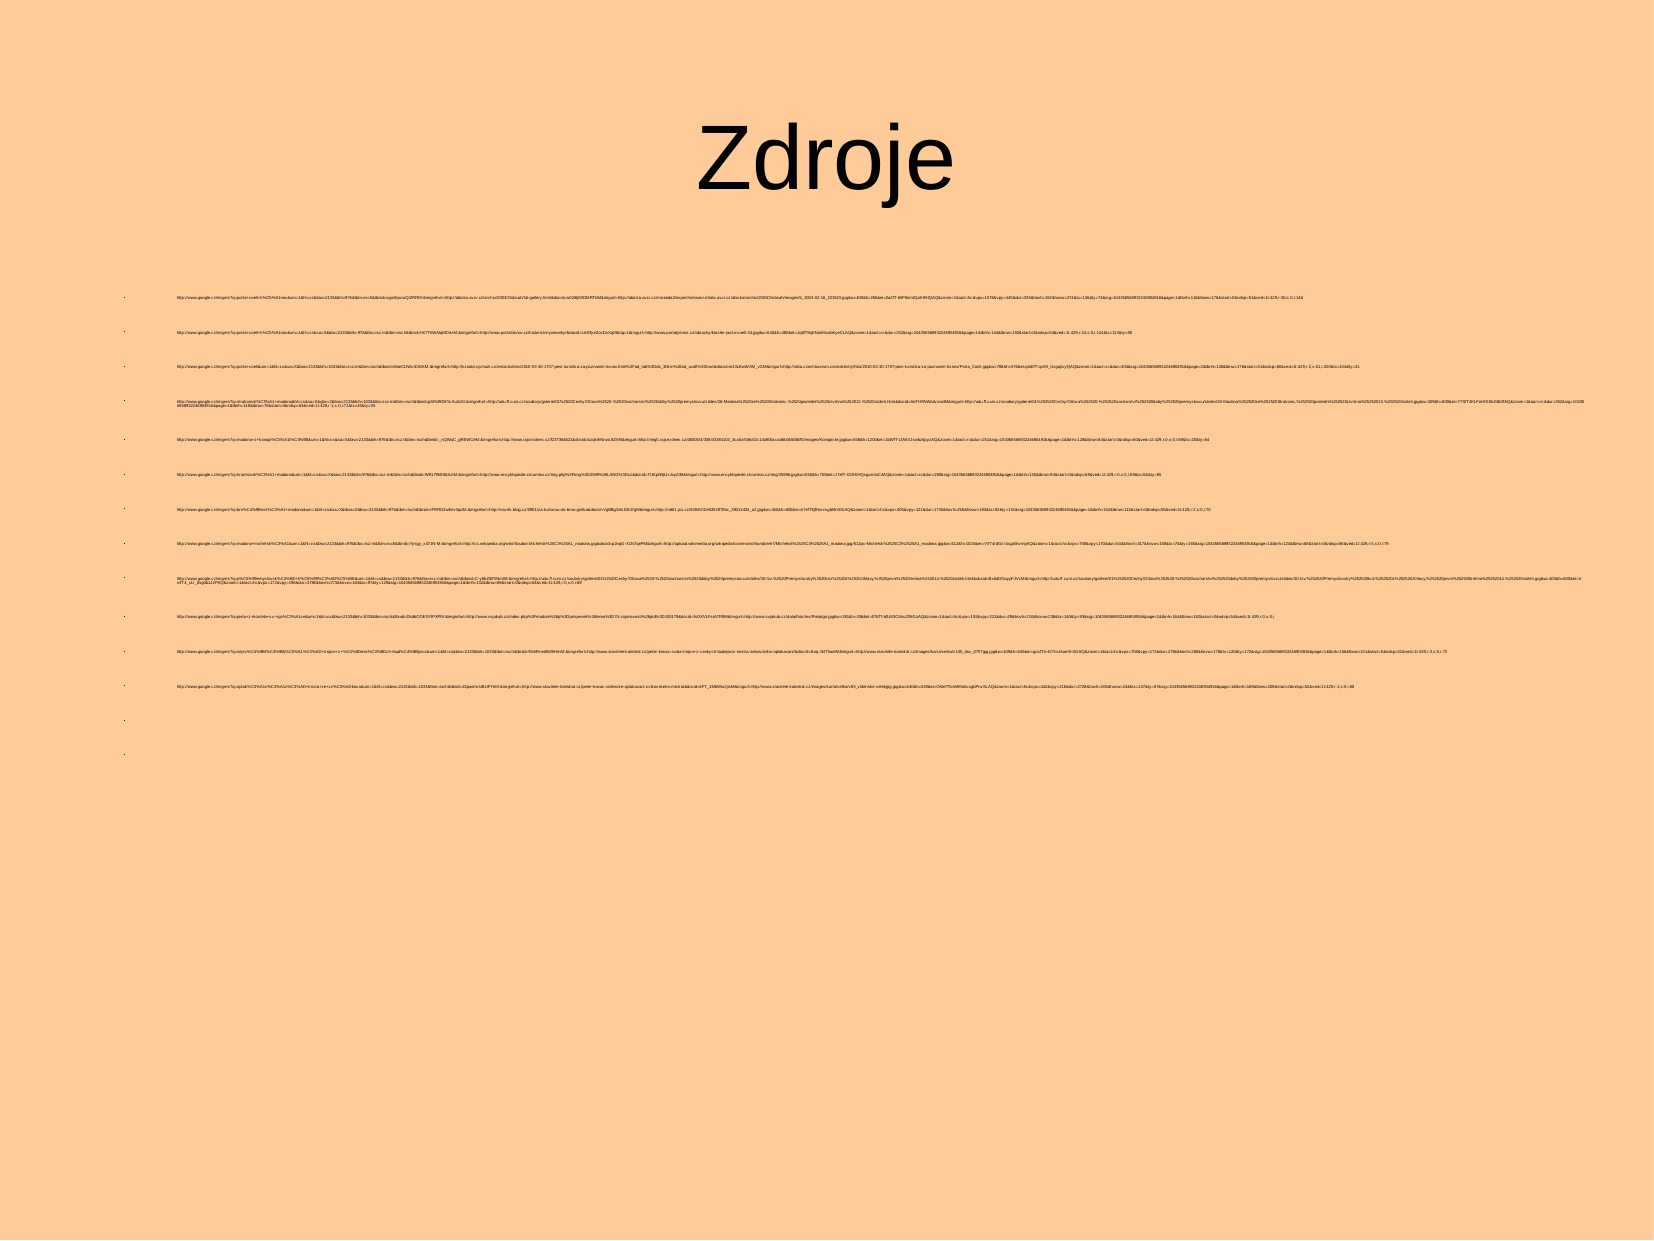

# Zdroje
http://www.google.cz/imgres?q=porta+coeli+ti%C5%A1nov&um=1&hl=cs&biw=2133&bih=976&tbm=isch&tbnid=sgw3rpcwQtZRRM:&imgrefurl=http://abicko.avcr.cz/archiv/2003/2/obsah/16-gallery.html&docid=w02i8j8XDMRTbM&imgurl=http://abicko.avcr.cz/miranda2/export/sitesavcr/data.avcr.cz/abicko/archiv/2003/2/obsah/images/b_2003-02-16_221823.jpg&w=400&h=266&ei=0a2fT-65F8nmtQaK9IHQAQ&zoom=1&iact=hc&vpx=1076&vpy=445&dur=335&hovh=182&hovw=274&tx=136&ty=74&sig=104356568932246904916&page=1&tbnh=116&tbnw=176&start=0&ndsp=51&ved=1t:429,r:36,s:0,i:146
http://www.google.cz/imgres?q=porta+coeli+ti%C5%A1nov&um=1&hl=cs&sa=X&biw=2133&bih=976&tbs=isz:m&tbm=isch&tbnid=hK7ThWAlqMOezM:&imgrefurl=http://www.portaltisnov.cz/historicke-pamatky/&docid=UzEfyeZovDsXqM&itg=1&imgurl=http://www.portalymest.cz/obrazky/klaster-porta-coeli-34.jpg&w=640&h=480&ei=Jq6fT9qKNorMswbKyeCLAQ&zoom=1&iact=rc&dur=252&sig=104356568932246904916&page=1&tbnh=144&tbnw=192&start=0&ndsp=54&ved=1t:429,r:24,s:0,i:124&tx=113&ty=90
http://www.google.cz/imgres?q=porta+coeli&um=1&hl=cs&sa=X&biw=2133&bih=1033&tbs=isz:m&tbm=isch&tbnid=6IaeCUWctDiGKM:&imgrefurl=http://kznold.vychozi.cz/en/activities/2010-03-30-1707-pesi-turistika-za-poznanim-tisnov.html%3Fad_tab%3Ddo_30km%26ad_avall%3Dtrue&docid=ie13LEwWXM_vGM&imgurl=http://data.czechtourism.com/aktivity/foto/2010-03-30-1707-pesi-turistika-za-poznanim-tisnov/Porta_Coeli.jpg&w=768&h=576&ei=pbKfT-qxMI_UsgajtvyQAQ&zoom=1&iact=rc&dur=404&sig=104356568932246904916&page=2&tbnh=148&tbnw=176&start=51&ndsp=60&ved=1t:429,r:2,s:51,i:200&tx=104&ty=31
http://www.google.cz/imgres?q=strakonick%C3%A1+madona&hl=cs&sa=X&gbv=2&biw=2133&bih=1033&tbs=isz:m&tbm=isch&tbnid=pSRdRD8YcAu2cM:&imgrefurl=http://udu.ff.cuni.cz/soubory/galerie/01%2520Cechy/Ottova%2520-%2520socharstvi%2520doby%2520premyslovcu/slides/26-Madona%2520ze%2520Strakonic,%2520posledni%2520ctvrtina%252013.%2520stoleti.html&docid=AeTH9NWa4vzwdM&imgurl=http://udu.ff.cuni.cz/soubory/galerie/01%252520Cechy/Ottova%252520-%252520socharstvi%252520doby%252520premyslovcu/slides/26-Madona%252520ze%252520Strakonic,%252520posledni%252520ctvrtina%25252013.%252520stoleti.jpg&w=309&h=600&ei=Y7SfT4KLFoHOtAbGlbSfAQ&zoom=1&iact=rc&dur=382&sig=104356568932246904916&page=1&tbnh=148&tbnw=76&start=0&ndsp=63&ved=1t:429,r:1,s:0,i:71&tx=45&ty=35
http://www.google.cz/imgres?q=madona+z+konopi%C5%A1t%C4%9B&um=1&hl=cs&sa=X&biw=2133&bih=976&tbs=isz:l&tbm=isch&tbnid=_nQWqC_gREWCeM:&imgrefurl=http://www.rajce.idnes.cz/f237364621&docid=bzqkthNnwL8ZVM&imgurl=http://img5.rajce.idnes.cz/d0505/3/3384/3384103_3ca0a748c02c13a90bccad6b065066f5/images/Konopiste.jpg&w=838&h=1200&ei=1bWfT-LfA8XJswbz6pyzAQ&zoom=1&iact=rc&dur=251&sig=104356568932246904916&page=1&tbnh=128&tbnw=84&start=0&ndsp=60&ved=1t:429,r:0,s:0,i:69&tx=20&ty=64
http://www.google.cz/imgres?q=krumlovsk%C3%A1+madona&um=1&hl=cs&sa=X&biw=2133&bih=976&tbs=isz:m&tbm=isch&tbnid=W9179h0t6IzUiM:&imgrefurl=http://www.encyklopedie.ckrumlov.cz/img.php%3Fimg%3D2589%26LANG%3Dcz&docid=TUKpN8jUxJvpOM&imgurl=http://www.encyklopedie.ckrumlov.cz/img/2589b.jpg&w=550&h=755&ei=J7efT-GOHtHQsgarmoC4AQ&zoom=1&iact=rc&dur=290&sig=104356568932246904916&page=1&tbnh=130&tbnw=94&start=0&ndsp=69&ved=1t:429,r:0,s:0,i:69&tx=55&ty=85
http://www.google.cz/imgres?q=brn%C4%9Bnsk%C3%A1+madona&um=1&hl=cs&sa=X&tbas=0&biw=2133&bih=976&tbm=isch&tbnid=rFRRD2wEev3qoM:&imgrefurl=http://vavrik.blog.cz/0901/za-kulturou-do-brna-gotika&docid=VgBBgSAsDS47gM&imgurl=http://nd01.jxs.cz/828/674/e0252970bc_39313434_o2.jpg&w=450&h=600&ei=k7efT6jfNsnrsgbMnIGkAQ&zoom=1&iact=hc&vpx=405&vpy=121&dur=1735&hovh=258&hovw=193&tx=92&ty=131&sig=104356568932246904916&page=1&tbnh=152&tbnw=113&start=0&ndsp=55&ved=1t:429,r:2,s:0,i:70
http://www.google.cz/imgres?q=madona+michelsk%C3%A1&um=1&hl=cs&biw=2133&bih=976&tbs=isz:m&tbm=isch&tbnid=Yjnigy_x47JN-M:&imgrefurl=http://cs.wikipedia.org/wiki/Soubor:Michelsk%25C3%25A1_madona.jpg&docid=p2nqG-X1N7qePM&imgurl=http://upload.wikimedia.org/wikipedia/commons/thumb/e/e7/Michelsk%2525C3%2525A1_madona.jpg/512px-Michelsk%2525C3%2525A1_madona.jpg&w=512&h=1024&ei=r7ifT4rdGcr1sga5hvmpAQ&zoom=1&iact=hc&vpx=758&vpy=170&dur=544&hovh=317&hovw=158&tx=75&ty=165&sig=104356568932246904916&page=1&tbnh=124&tbnw=68&start=0&ndsp=66&ved=1t:429,r:5,s:0,i:79
http://www.google.cz/imgres?q=p%C5%99emyslovsk%C3%BD+k%C5%99%C3%AD%C5%BE&um=1&hl=cs&biw=2133&bih=976&tbs=isz:m&tbm=isch&tbnid=C-y6bZiBTiNmIM:&imgrefurl=http://udu.ff.cuni.cz/soubory/galerie/01%2520Cechy/Ottova%2520-%2520socharstvi%2520doby%2520premyslovcu/slides/30-tzv.%2520Premyslovsky%2520kriz%2520z%2520Jihlavy,%2520prvni%2520tretina%252014.%2520stoleti.html&docid=Bx6dDGoypFJVcM&imgurl=http://udu.ff.cuni.cz/soubory/galerie/01%252520Cechy/Ottova%252520-%252520socharstvi%252520doby%252520premyslovcu/slides/30-tzv.%252520Premyslovsky%252520kriz%252520z%252520Jihlavy,%252520prvni%252520tretina%25252014.%252520stoleti.jpg&w=403&h=600&ei=rrmfT4_xLI_0sgbb1J2PAQ&zoom=1&iact=hc&vpx=172&vpy=196&dur=3786&hovh=273&hovw=184&tx=97&ty=129&sig=104356568932246904916&page=1&tbnh=132&tbnw=88&start=0&ndsp=64&ved=1t:429,r:0,s:0,i:69
http://www.google.cz/imgres?q=pieta+z+kostela+sv.+ign%C3%A1ce&um=1&hl=cs&biw=2133&bih=1033&tbm=isch&tbnid=DkdbOOESYlPXPM:&imgrefurl=http://www.svjakub.cz/index.php%3Fmodule%26p%3Dprispevek%26tema%3D74-zajimavosti%26pid%3D100179&docid=fsGXVLFsiA7R9M&imgurl=http://www.svjakub.cz/data/foto/ms/PietaIgn.jpg&w=381&h=336&ei=076fT-bfLM3CtAaJ2MGzAQ&zoom=1&iact=hc&vpx=192&vpy=212&dur=29&hovh=210&hovw=238&tx=140&ty=93&sig=104356568932246904916&page=1&tbnh=164&tbnw=182&start=0&ndsp=54&ved=1t:429,r:0,s:0,i:
http://www.google.cz/imgres?q=nejsv%C4%9Bt%C4%9Bj%C5%A1%C3%AD+trojice+z+%C4%8Desk%C3%BDch+bud%C4%9Bjovic&um=1&hl=cs&biw=2133&bih=1033&tbm=isch&tbnid=9IshRned5MhHmM:&imgrefurl=http://www.stavitele-katedral.cz/peter-kovac-svata-trojice-z-ceskych-budejovic-mistra-zebrackeho-oplakavani/&docid=4laq-JktThaelM&imgurl=http://www.stavitele-katedral.cz/images/karta/velka/v100_dsc_0707jpg.jpg&w=409&h=640&ei=gcafT4-4OYixtAam9-SGAQ&zoom=1&iact=hc&vpx=708&vpy=172&dur=2766&hovh=280&hovw=178&tx=120&ty=172&sig=104356568932246904916&page=1&tbnh=156&tbnw=101&start=0&ndsp=51&ved=1t:429,r:3,s:0,i:72
http://www.google.cz/imgres?q=oplak%C3%A1v%C3%A1n%C3%AD+krista+ze+zv%C3%ADkova&um=1&hl=cs&biw=2133&bih=1033&tbm=isch&tbnid=Z2pwmUsiBUFYkM:&imgrefurl=http://www.stavitele-katedral.cz/peter-kovac-videnske-oplakavani-zvikovskeho-mistra/&docid=kFT_1MbWiuQisM&imgurl=http://www.stavitele-katedral.cz/images/karta/velka/v83_videnske-celekjpg.jpg&w=640&h=539&ei=OMefT5mMMobcsgbPnvSLAQ&zoom=1&iact=hc&vpx=442&vpy=216&dur=2728&hovh=205&hovw=244&tx=137&ty=87&sig=104356568932246904916&page=1&tbnh=169&tbnw=209&start=0&ndsp=52&ved=1t:429,r:1,s:0,i:68